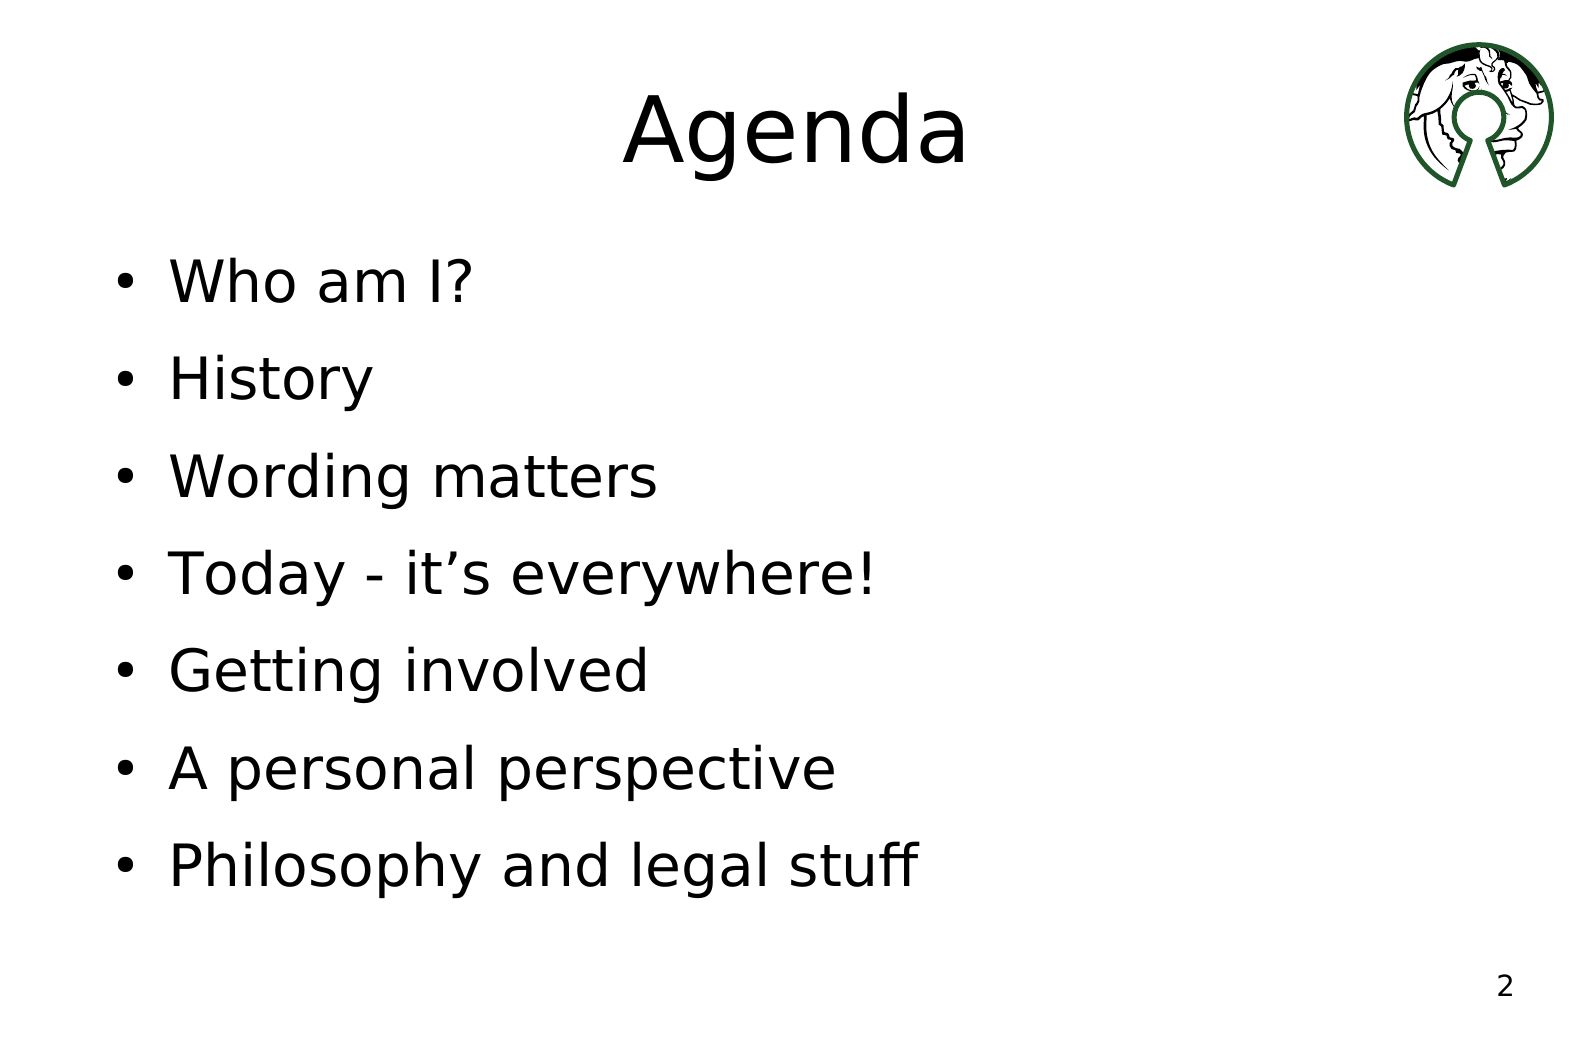

# Agenda
Who am I?
History
Wording matters
Today - it’s everywhere!
Getting involved
A personal perspective
Philosophy and legal stuff
2